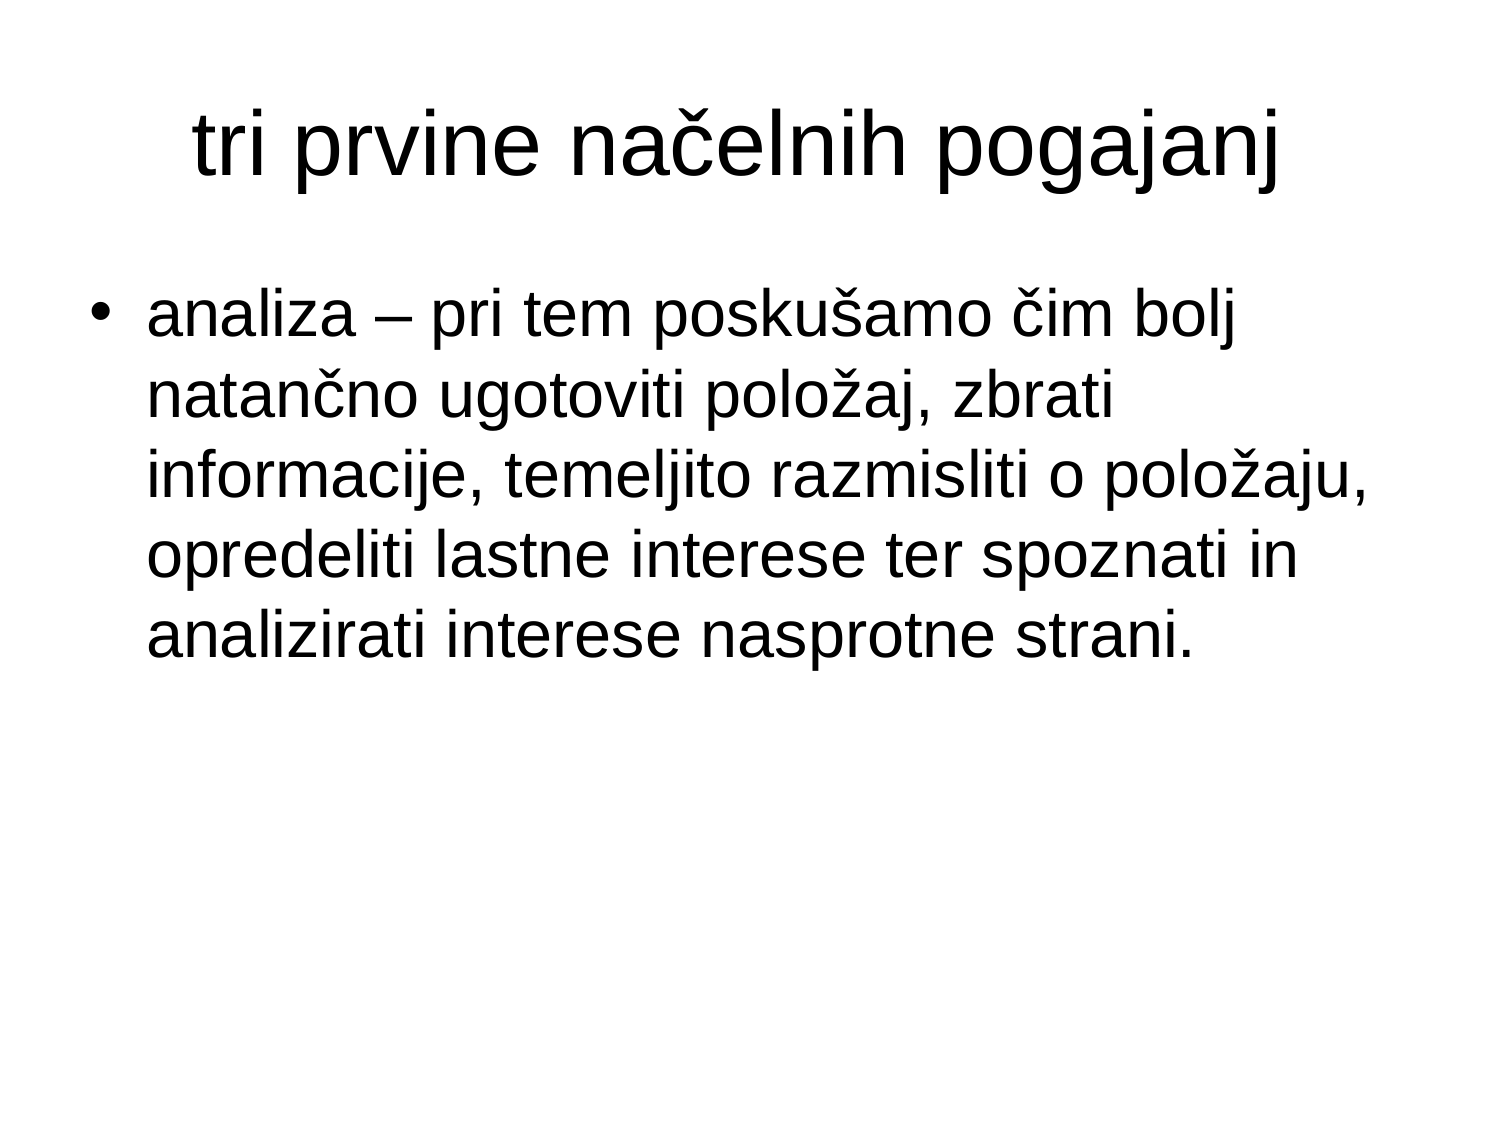

# tri prvine načelnih pogajanj
analiza – pri tem poskušamo čim bolj natančno ugotoviti položaj, zbrati informacije, temeljito razmisliti o položaju, opredeliti lastne interese ter spoznati in analizirati interese nasprotne strani.